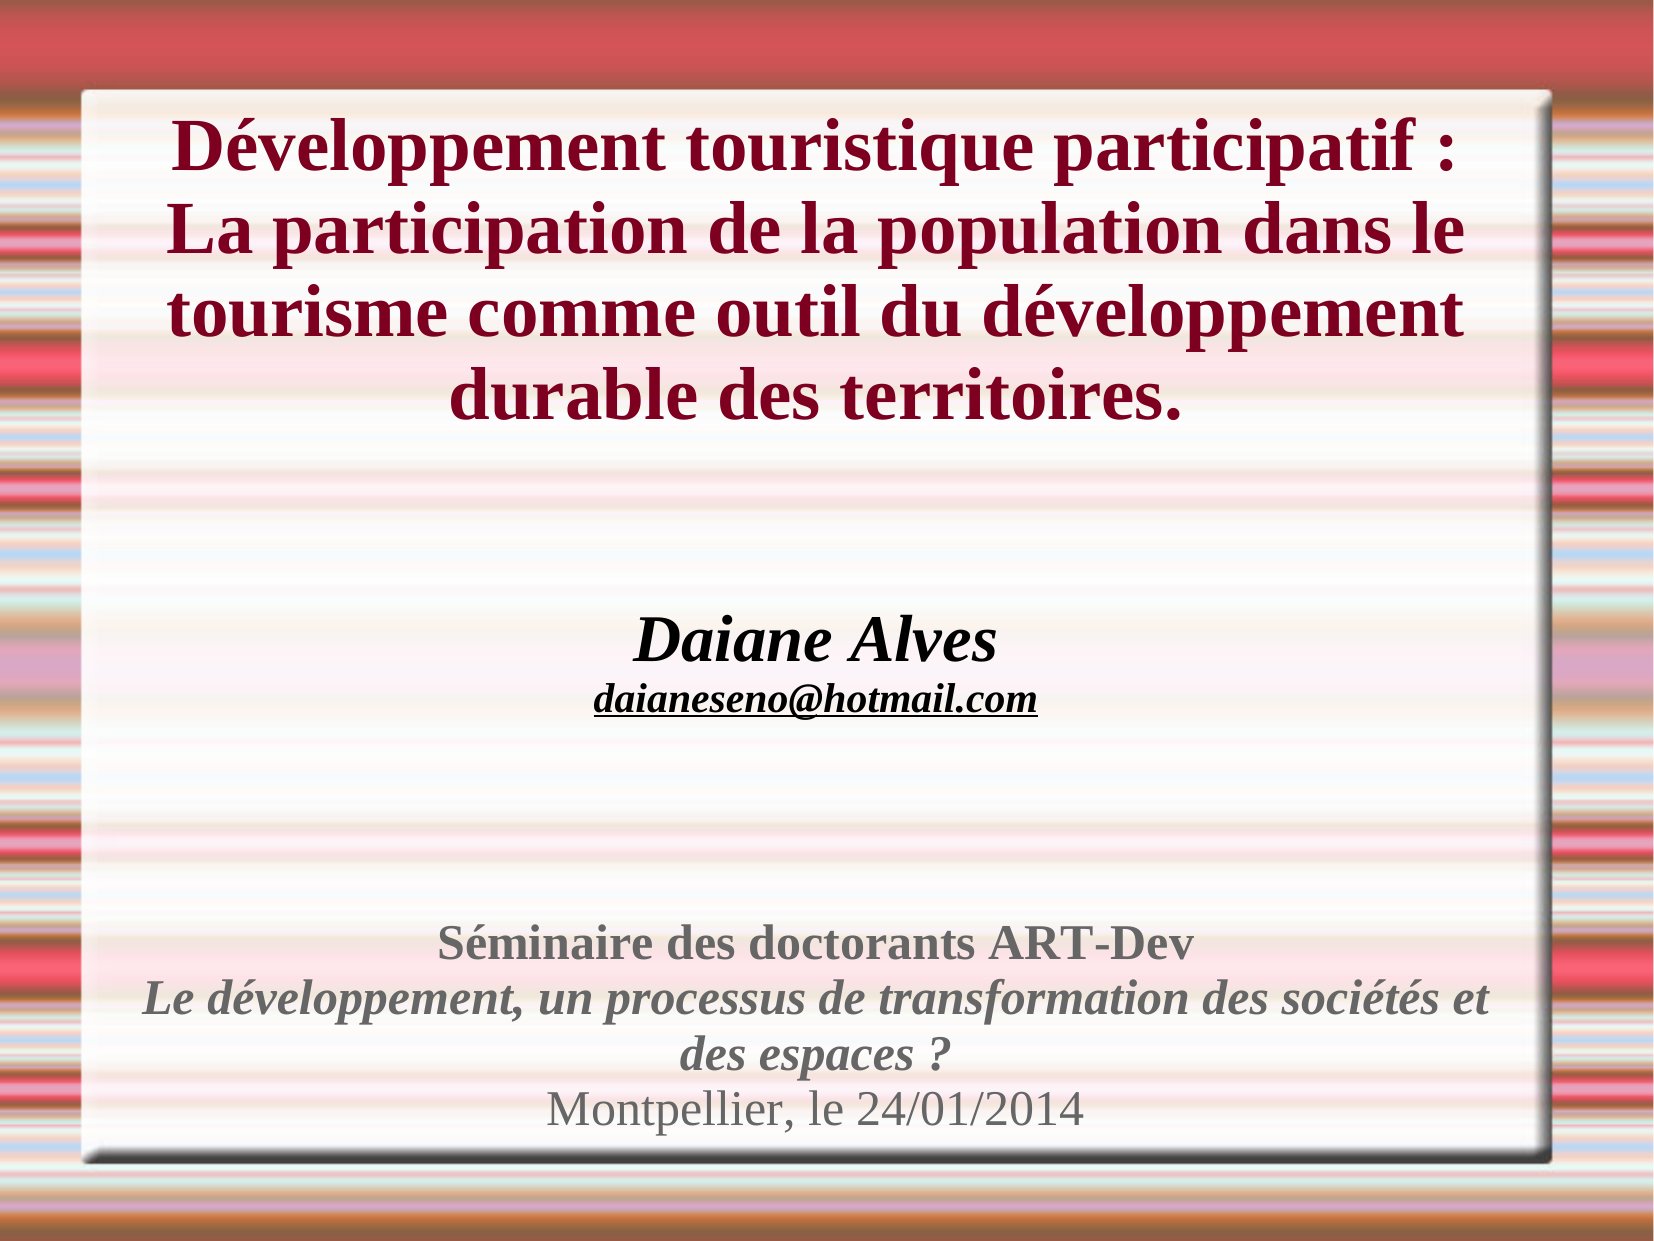

# Développement touristique participatif : La participation de la population dans le tourisme comme outil du développement durable des territoires. Daiane Alves daianeseno@hotmail.com Séminaire des doctorants ART-Dev Le développement, un processus de transformation des sociétés et des espaces ? Montpellier, le 24/01/2014